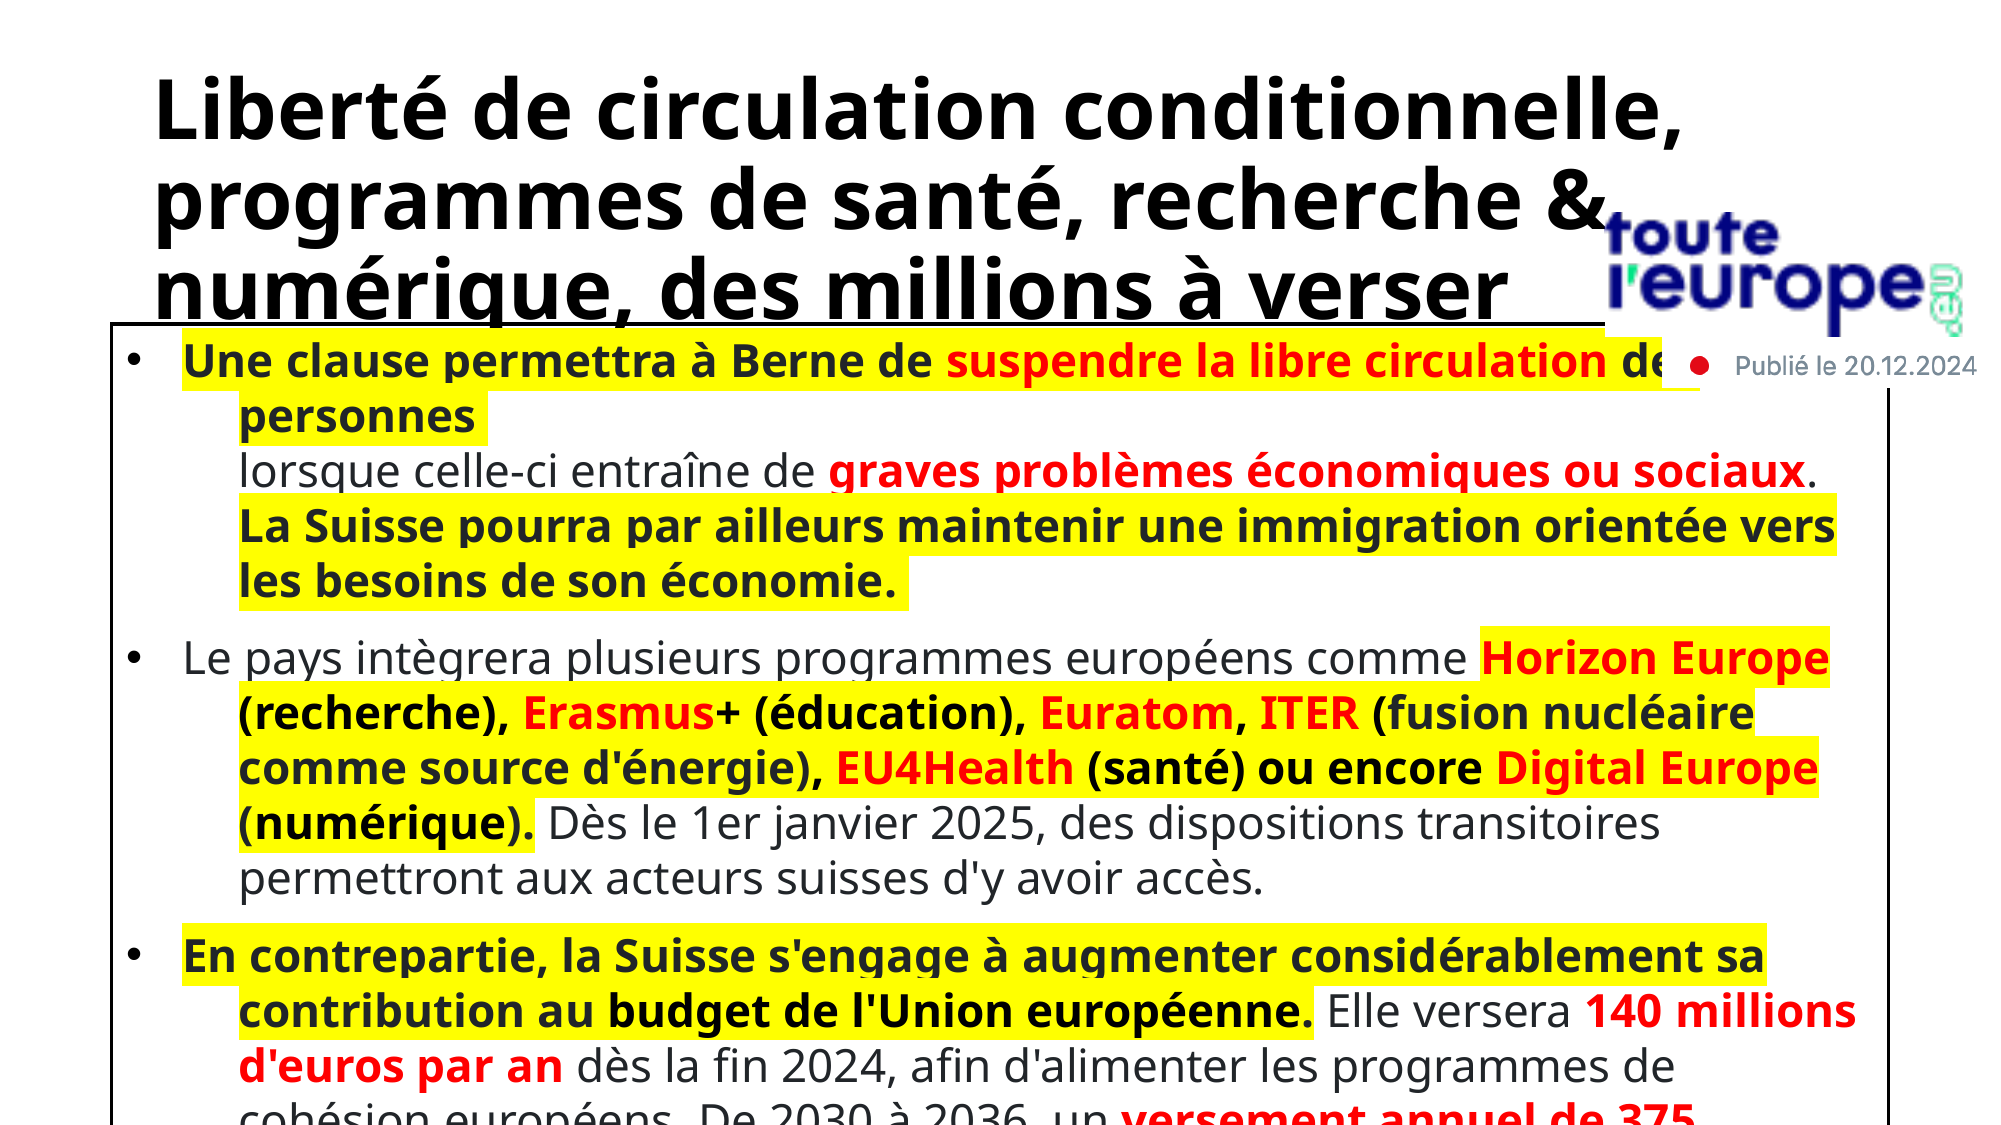

# Liberté de circulation conditionnelle, programmes de santé, recherche & numérique, des millions à verser
Une clause permettra à Berne de suspendre la libre circulation des personnes 
lorsque celle-ci entraîne de graves problèmes économiques ou sociaux.
La Suisse pourra par ailleurs maintenir une immigration orientée vers les besoins de son économie.
Le pays intègrera plusieurs programmes européens comme Horizon Europe (recherche), Erasmus+ (éducation), Euratom, ITER (fusion nucléaire comme source d'énergie), EU4Health (santé) ou encore Digital Europe (numérique). Dès le 1er janvier 2025, des dispositions transitoires permettront aux acteurs suisses d'y avoir accès.
En contrepartie, la Suisse s'engage à augmenter considérablement sa contribution au budget de l'Union européenne. Elle versera 140 millions d'euros par an dès la fin 2024, afin d'alimenter les programmes de cohésion européens. De 2030 à 2036, un versement annuel de 375 millions d'euros financera des projets communs, notamment en matière migratoire.